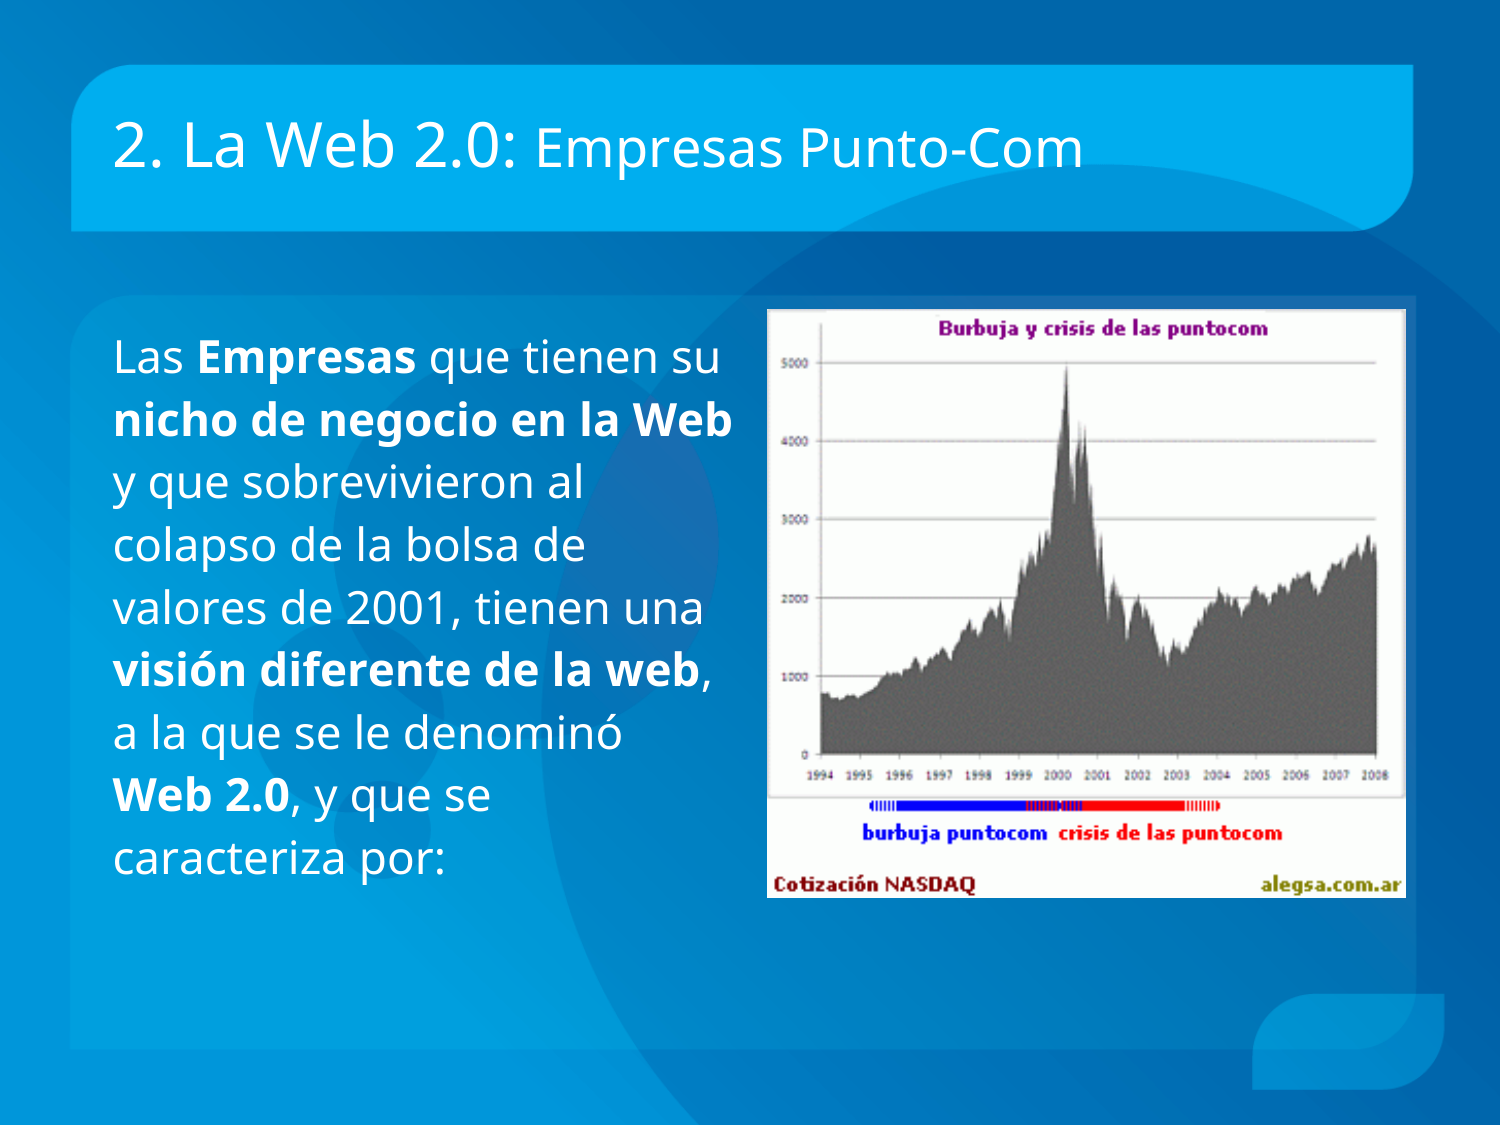

# 2. La Web 2.0: Empresas Punto-Com
Las Empresas que tienen su nicho de negocio en la Web y que sobrevivieron al colapso de la bolsa de valores de 2001, tienen una visión diferente de la web, a la que se le denominó Web 2.0, y que se caracteriza por: